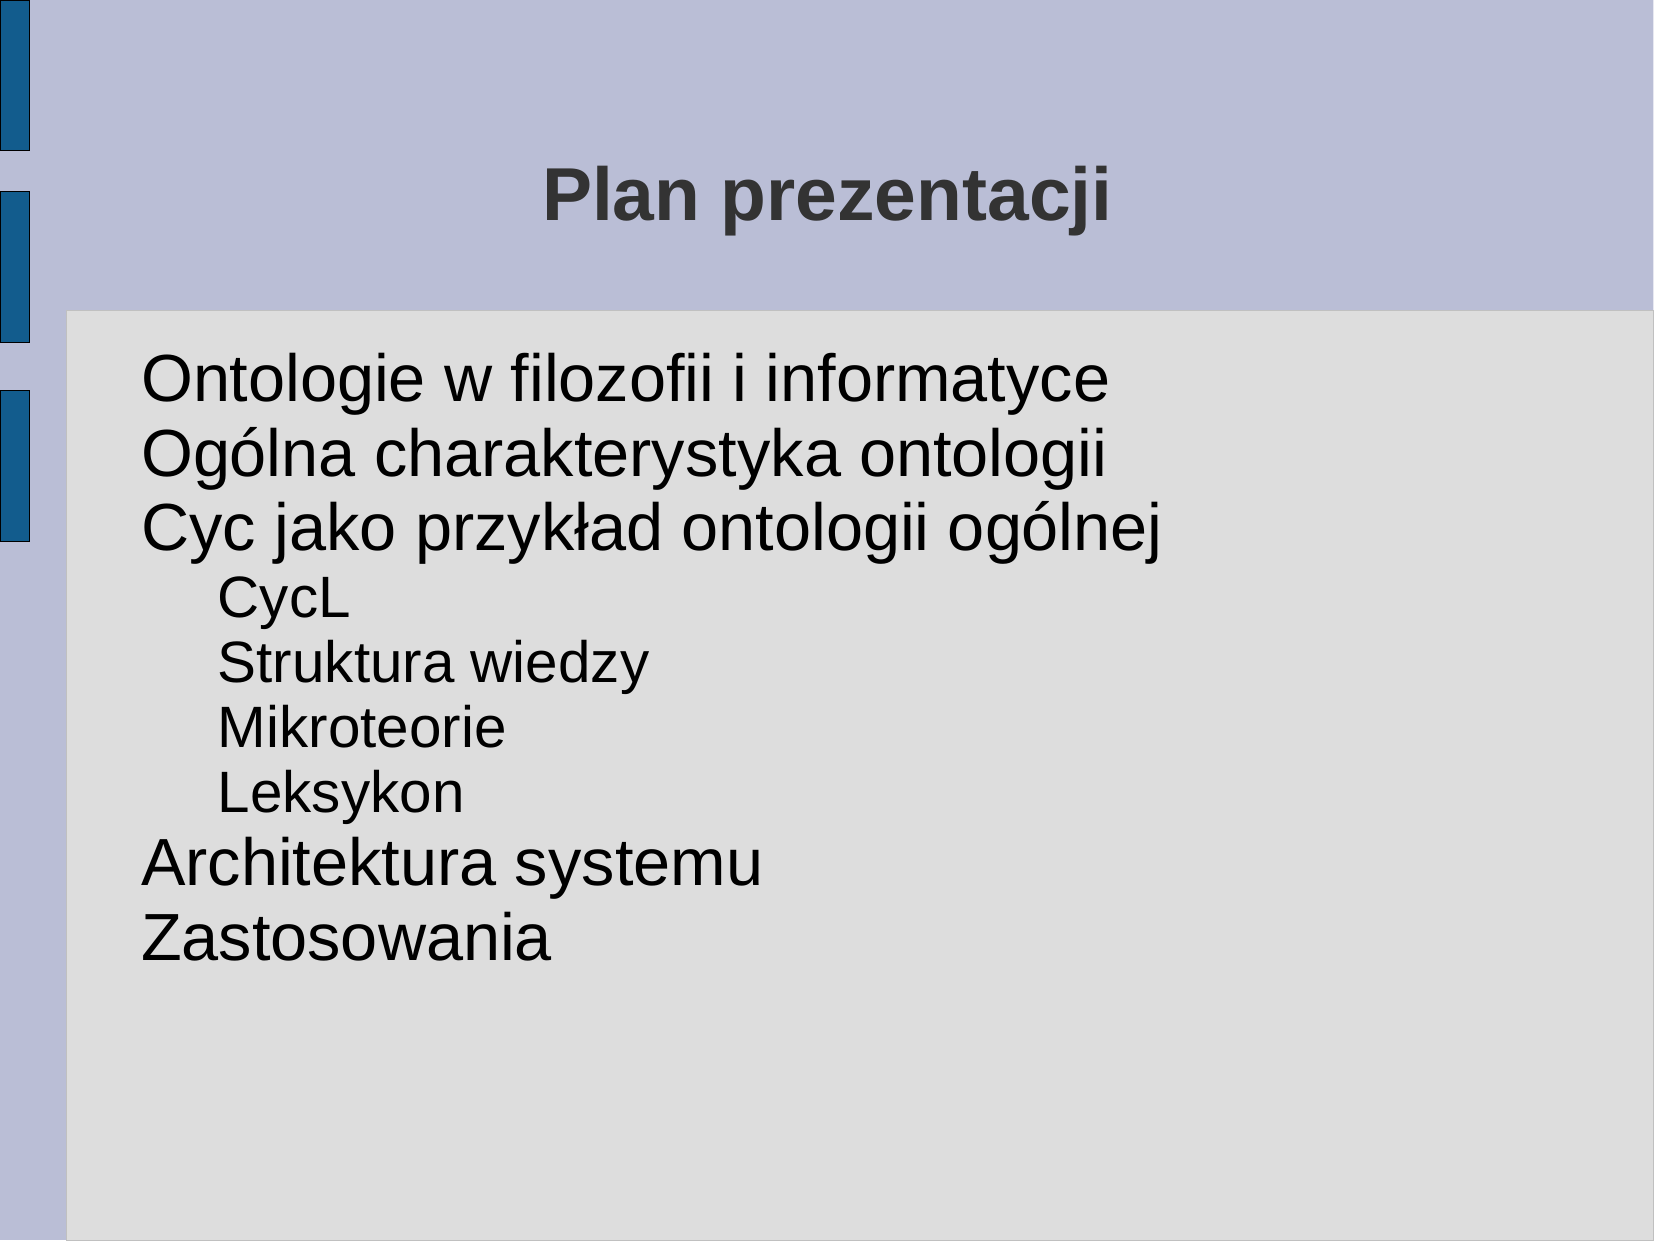

# Plan prezentacji
Ontologie w filozofii i informatyce
Ogólna charakterystyka ontologii
Cyc jako przykład ontologii ogólnej
CycL
Struktura wiedzy
Mikroteorie
Leksykon
Architektura systemu
Zastosowania